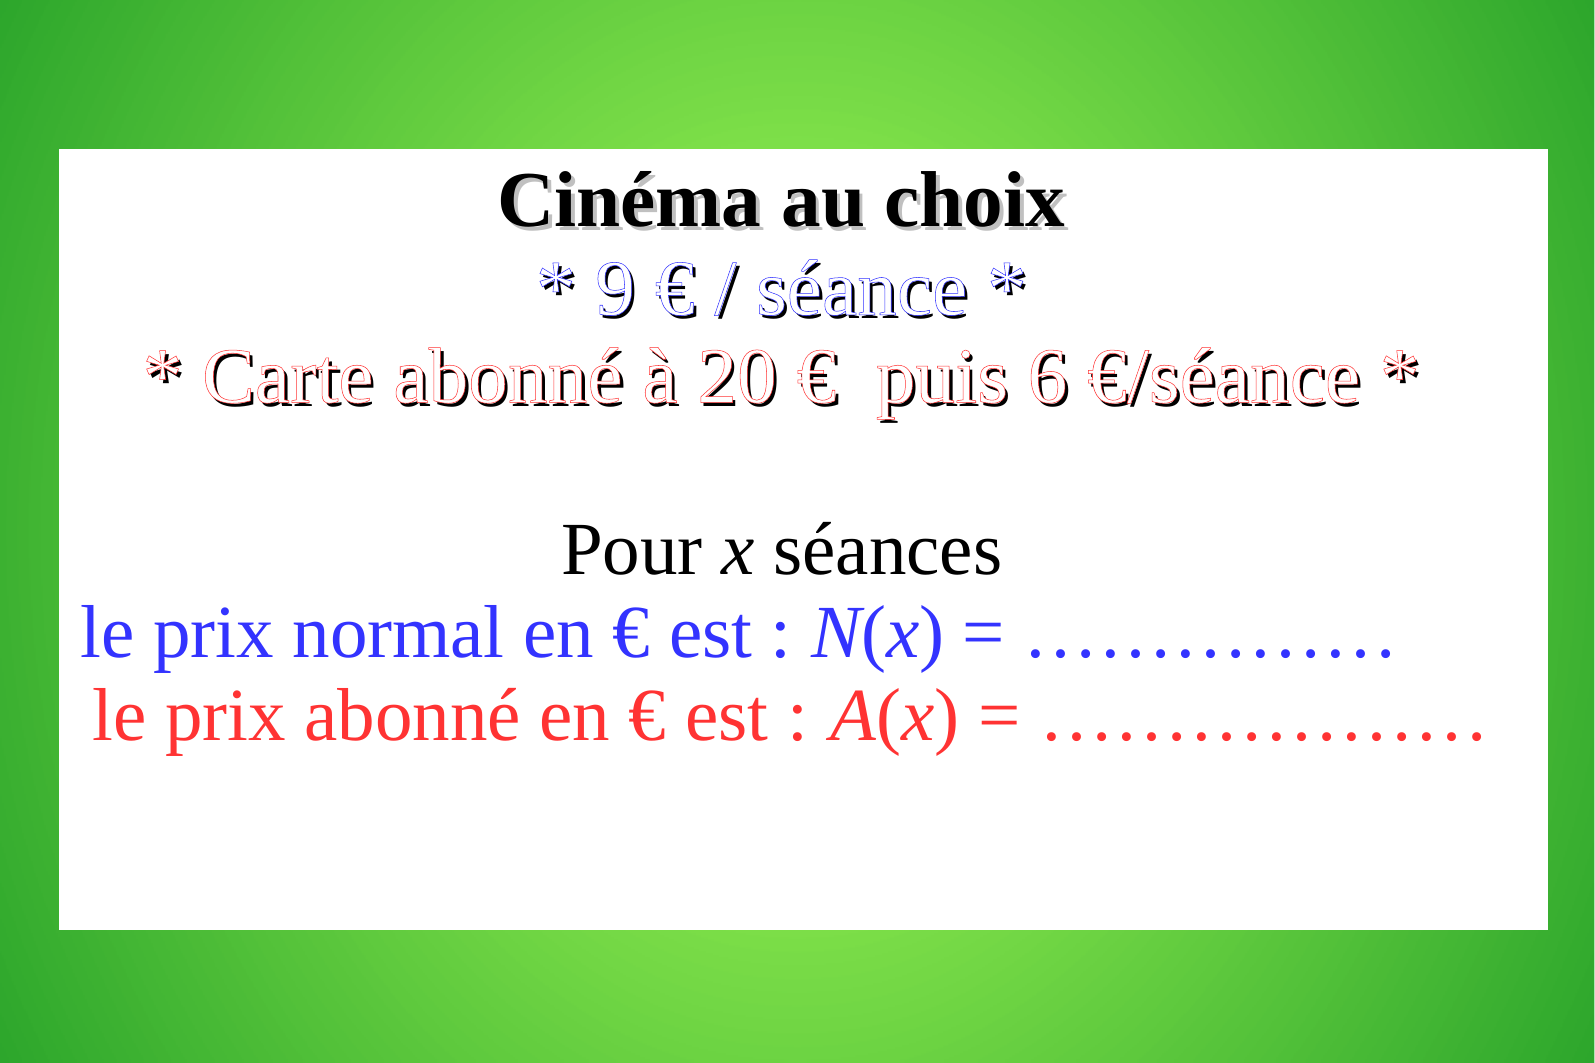

Cinéma au choix
* 9 € / séance *
* Carte abonné à 20 € puis 6 €/séance *
Pour x séances
le prix normal en € est : N(x) = ……………
 le prix abonné en € est :	 A(x) = ………………